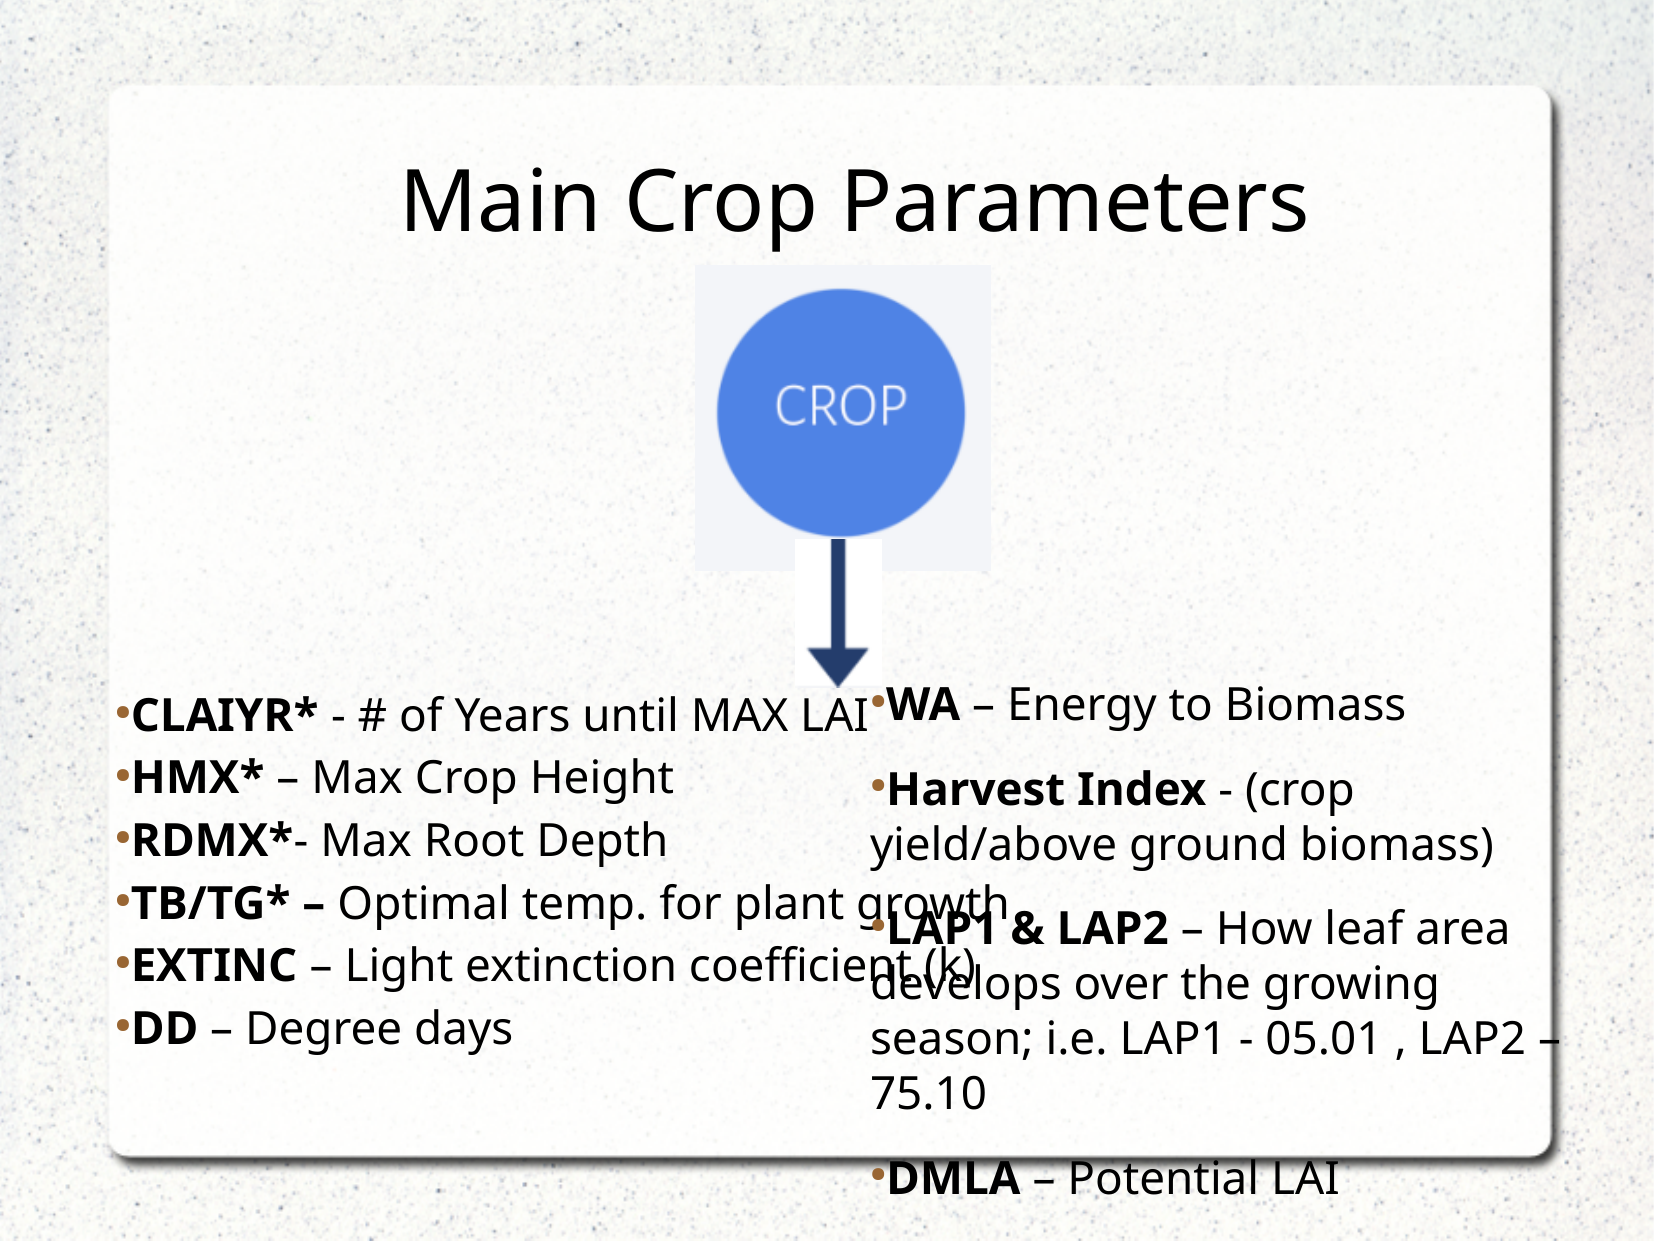

Main Crop Parameters
WA – Energy to Biomass
Harvest Index - (crop yield/above ground biomass)
LAP1 & LAP2 – How leaf area develops over the growing season; i.e. LAP1 - 05.01 , LAP2 – 75.10
DMLA – Potential LAI
CLAIYR* - # of Years until MAX LAI
HMX* – Max Crop Height
RDMX*- Max Root Depth
TB/TG* – Optimal temp. for plant growth
EXTINC – Light extinction coefficient (k)
DD – Degree days